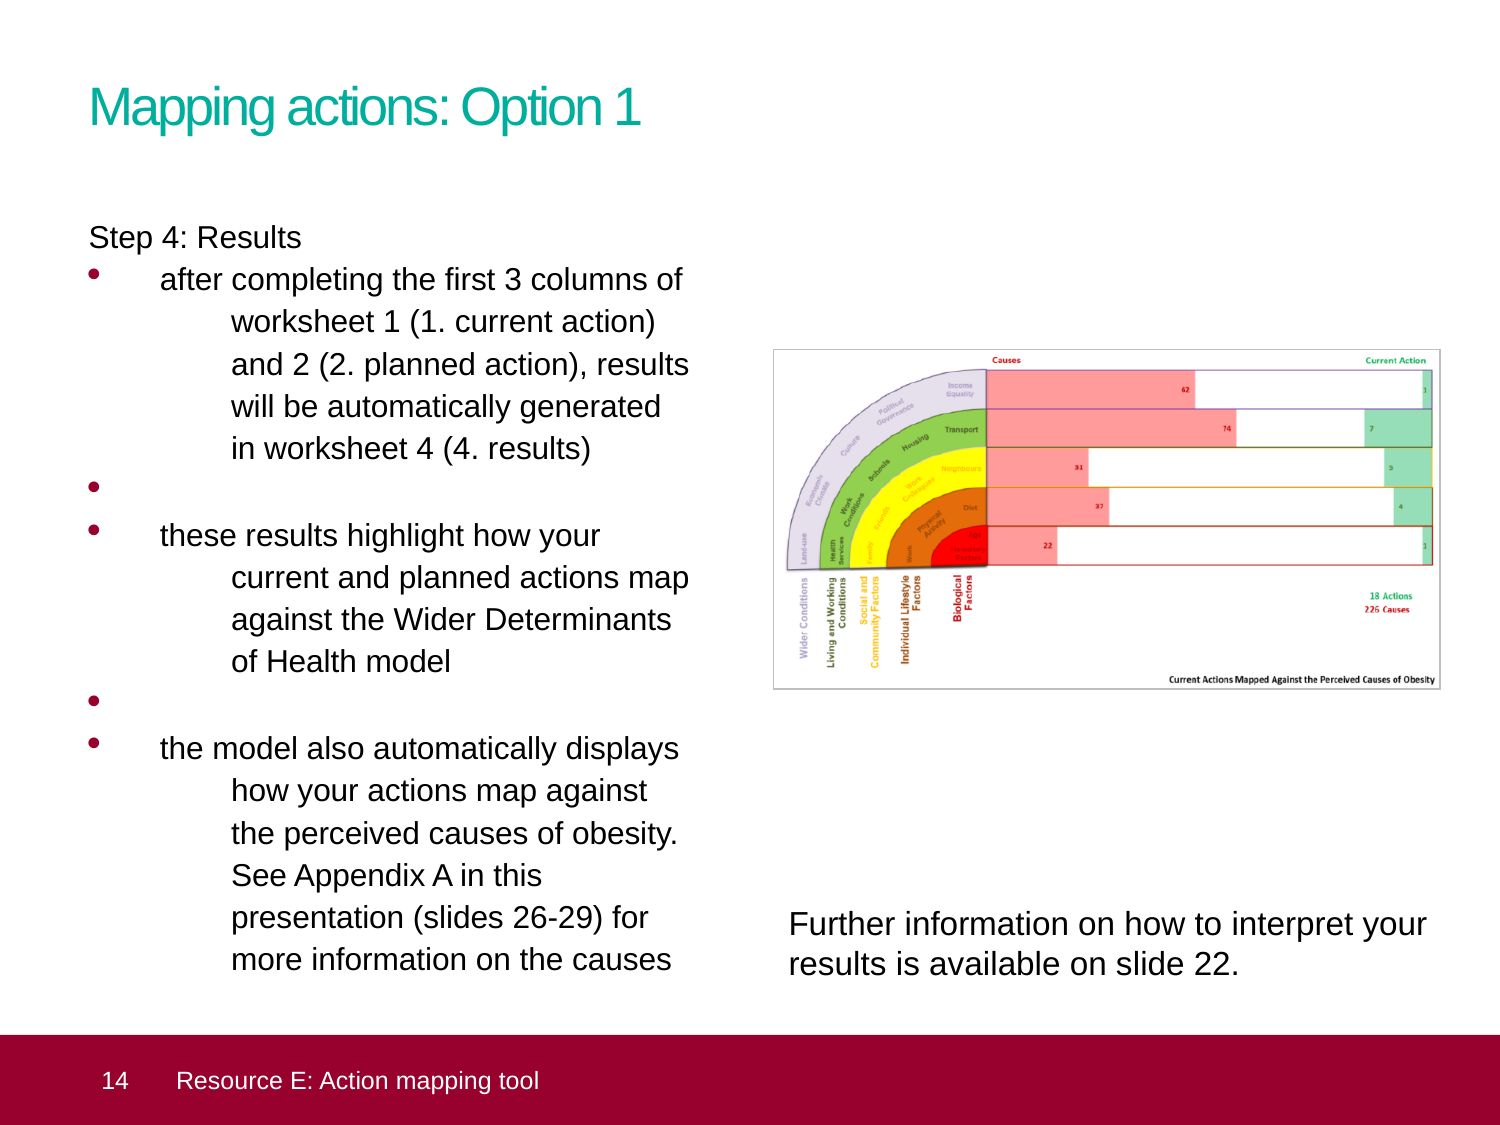

Mapping actions: Option 1
# Step 4: Results
after completing the first 3 columns of worksheet 1 (1. current action) and 2 (2. planned action), results will be automatically generated in worksheet 4 (4. results)
these results highlight how your current and planned actions map against the Wider Determinants of Health model
the model also automatically displays how your actions map against the perceived causes of obesity. See Appendix A in this presentation (slides 26-29) for more information on the causes
Further information on how to interpret your results is available on slide 22.
 13
Resource E: Action mapping tool